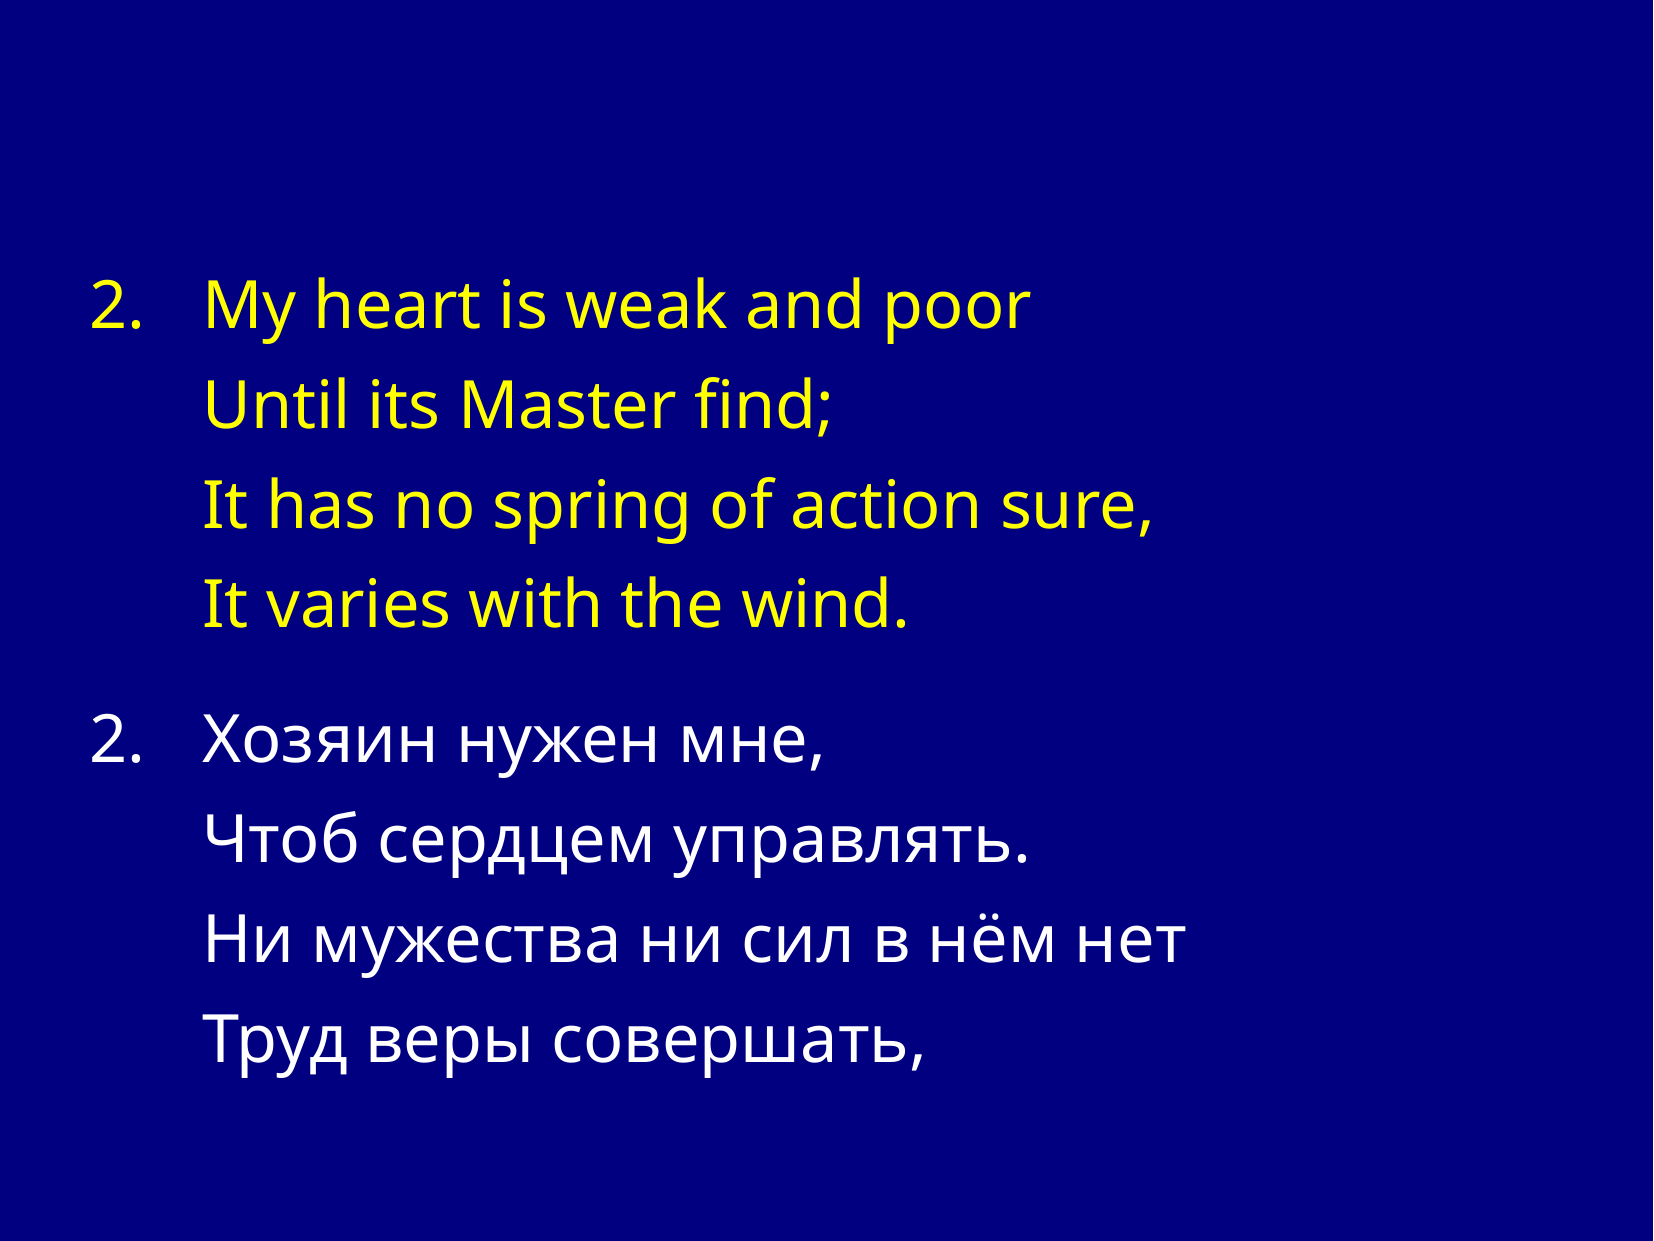

2.	My heart is weak and poor
	Until its Master find;
	It has no spring of action sure,
	It varies with the wind.
2.	Хозяин нужен мне,
	Чтоб сердцем управлять.
	Ни мужества ни сил в нём нет
	Труд веры совершать,